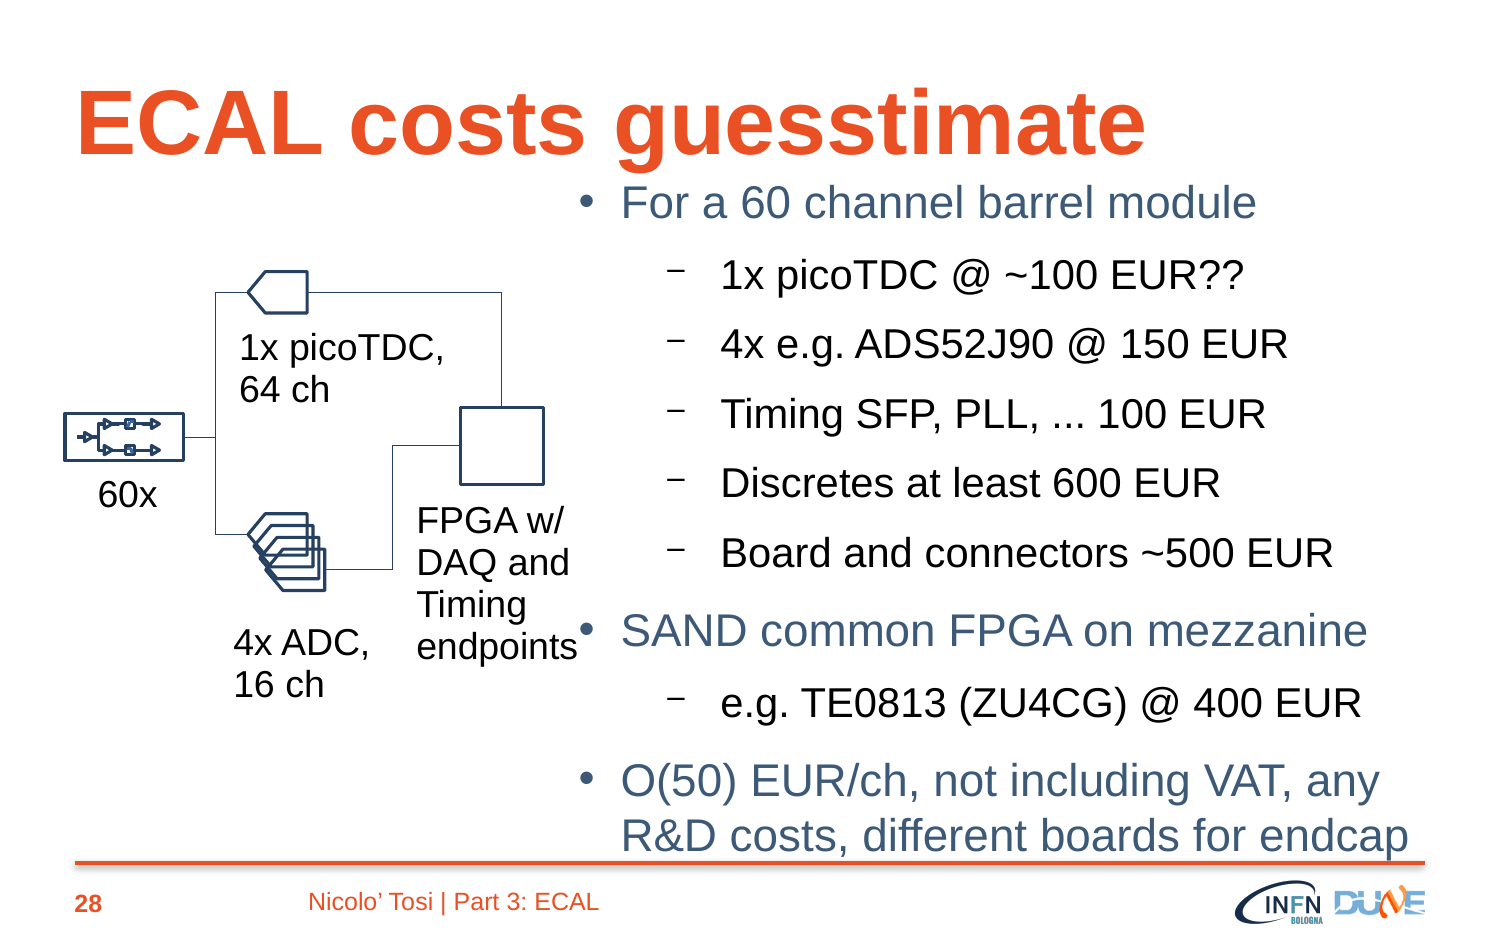

# ECAL costs guesstimate
For a 60 channel barrel module
1x picoTDC @ ~100 EUR??
4x e.g. ADS52J90 @ 150 EUR
Timing SFP, PLL, ... 100 EUR
Discretes at least 600 EUR
Board and connectors ~500 EUR
SAND common FPGA on mezzanine
e.g. TE0813 (ZU4CG) @ 400 EUR
O(50) EUR/ch, not including VAT, any R&D costs, different boards for endcap
1x picoTDC, 64 ch
60x
FPGA w/
DAQ and Timing endpoints
4x ADC, 16 ch
Nicolo’ Tosi | Part 3: ECAL